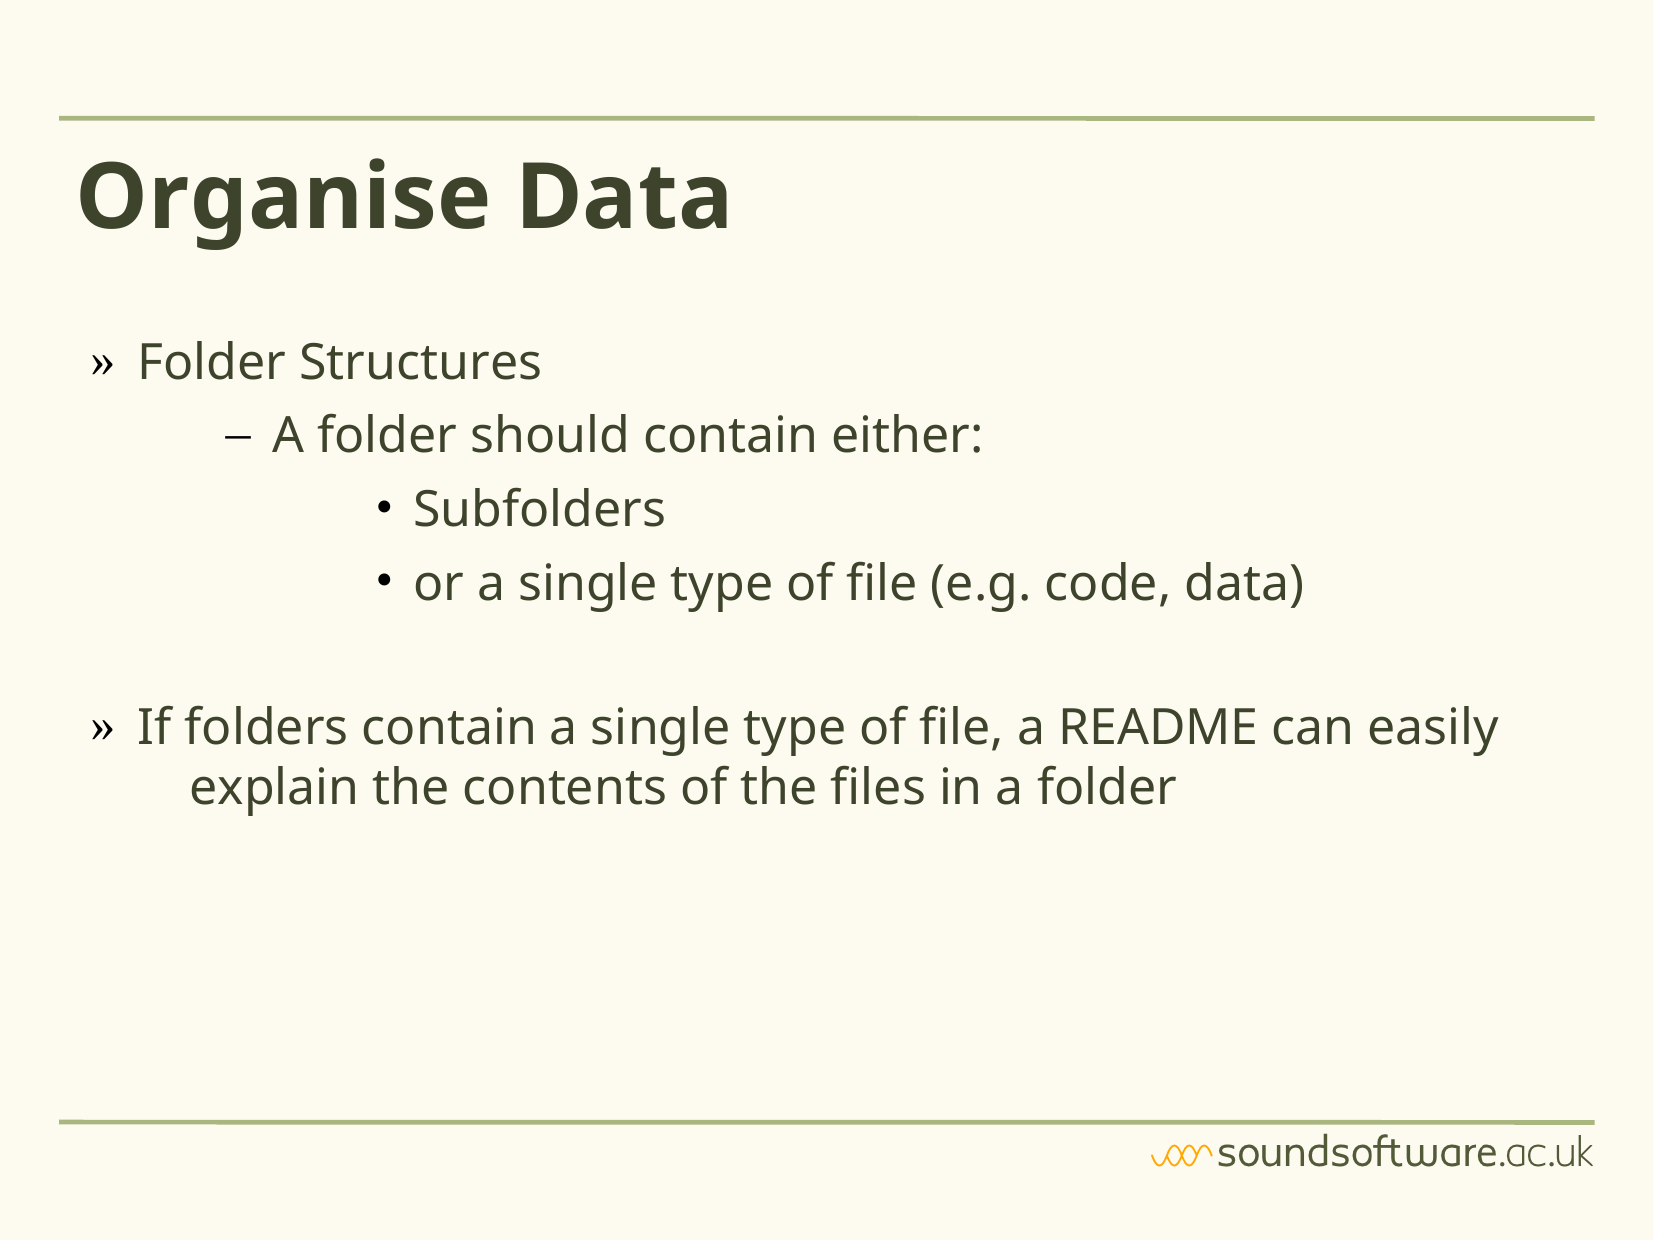

# Organise Data
Folder Structures
A folder should contain either:
Subfolders
or a single type of file (e.g. code, data)
If folders contain a single type of file, a README can easily explain the contents of the files in a folder